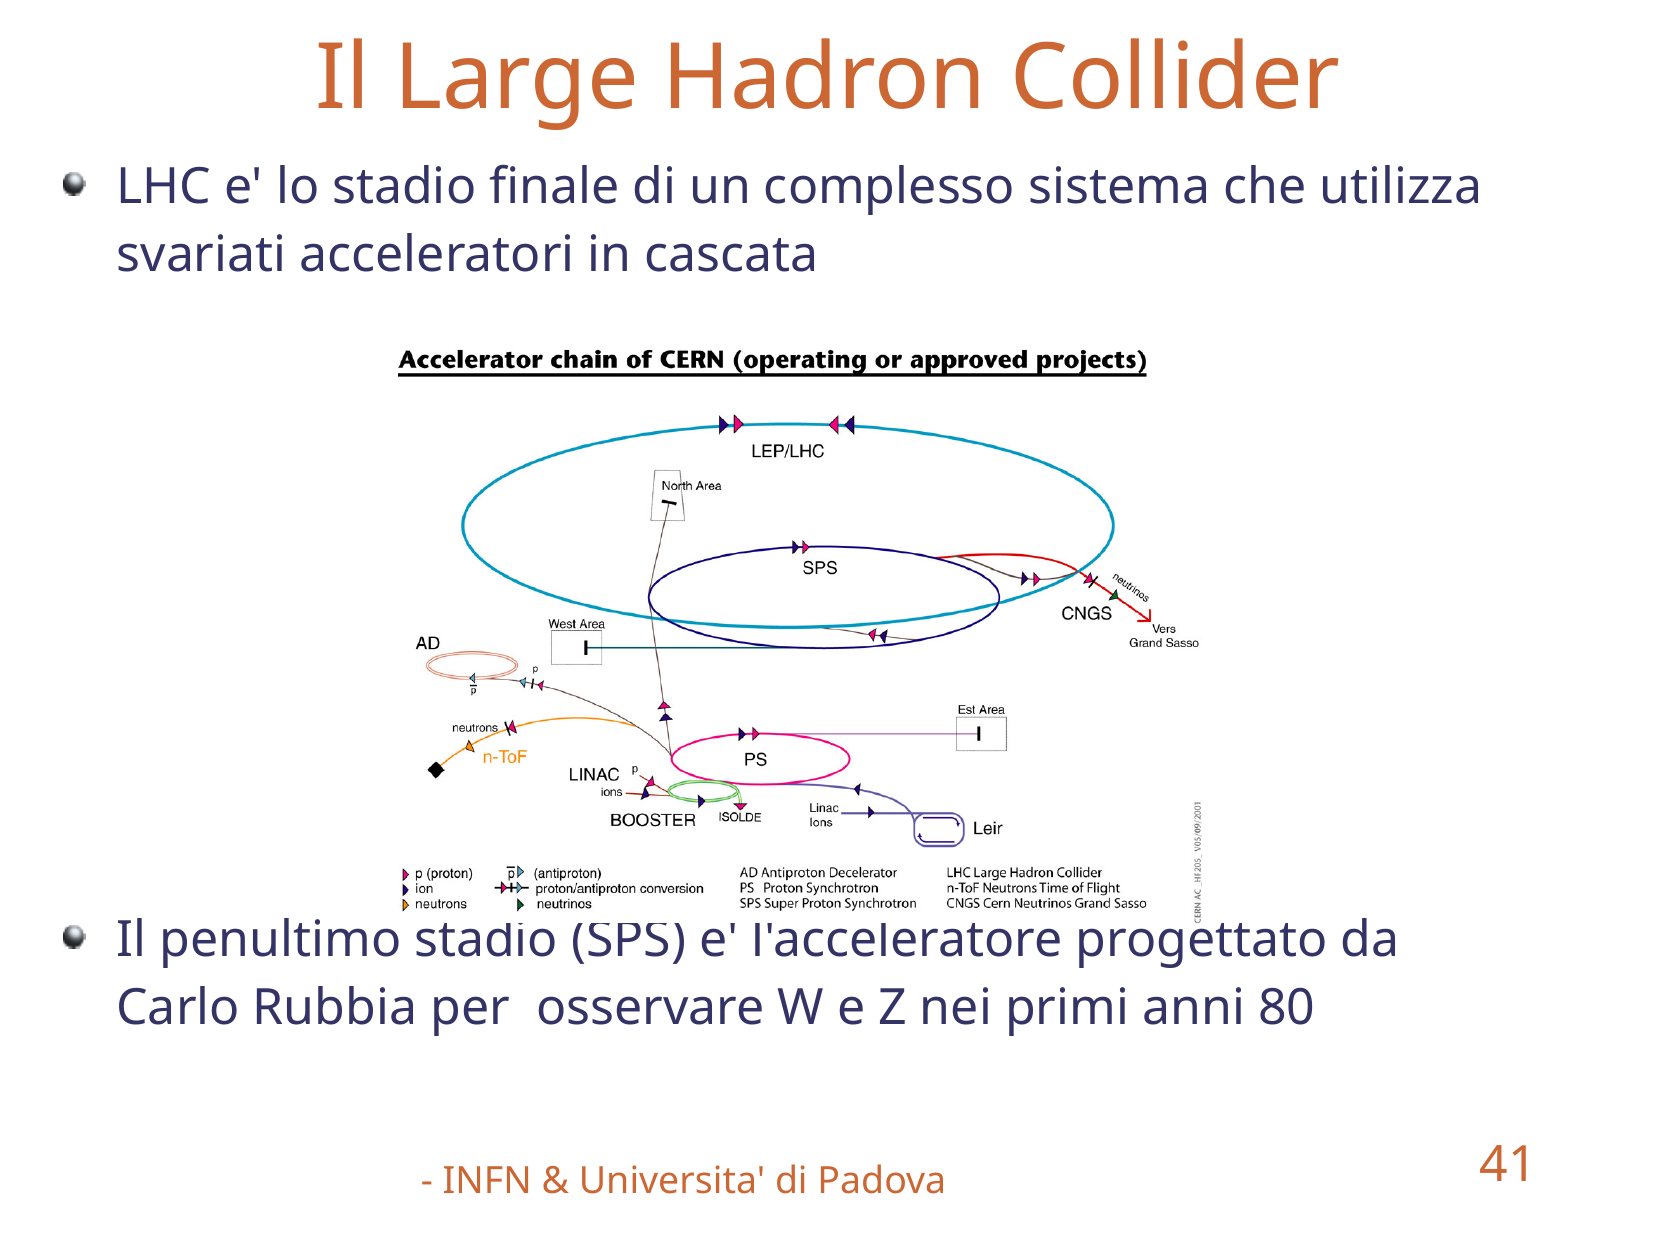

# Il Large Hadron Collider
LHC e' lo stadio finale di un complesso sistema che utilizza svariati acceleratori in cascata
Il penultimo stadio (SPS) e' l'acceleratore progettato da Carlo Rubbia per osservare W e Z nei primi anni 80
41